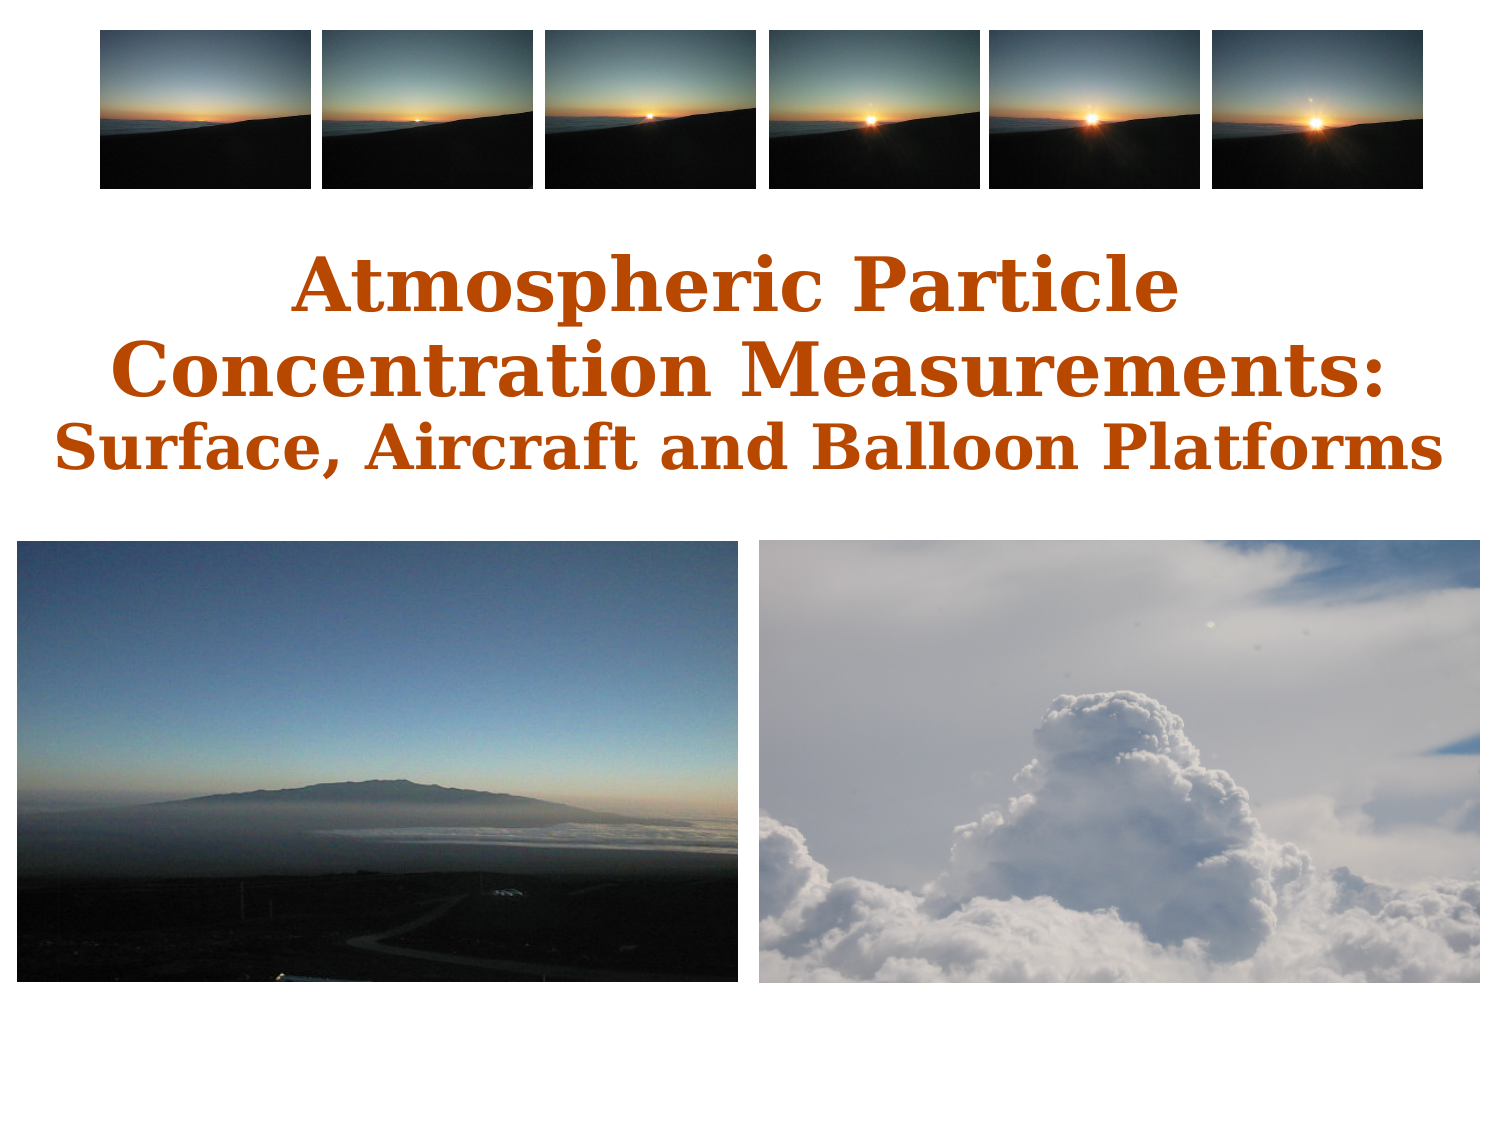

Atmospheric Particle
Concentration Measurements: Surface, Aircraft and Balloon Platforms